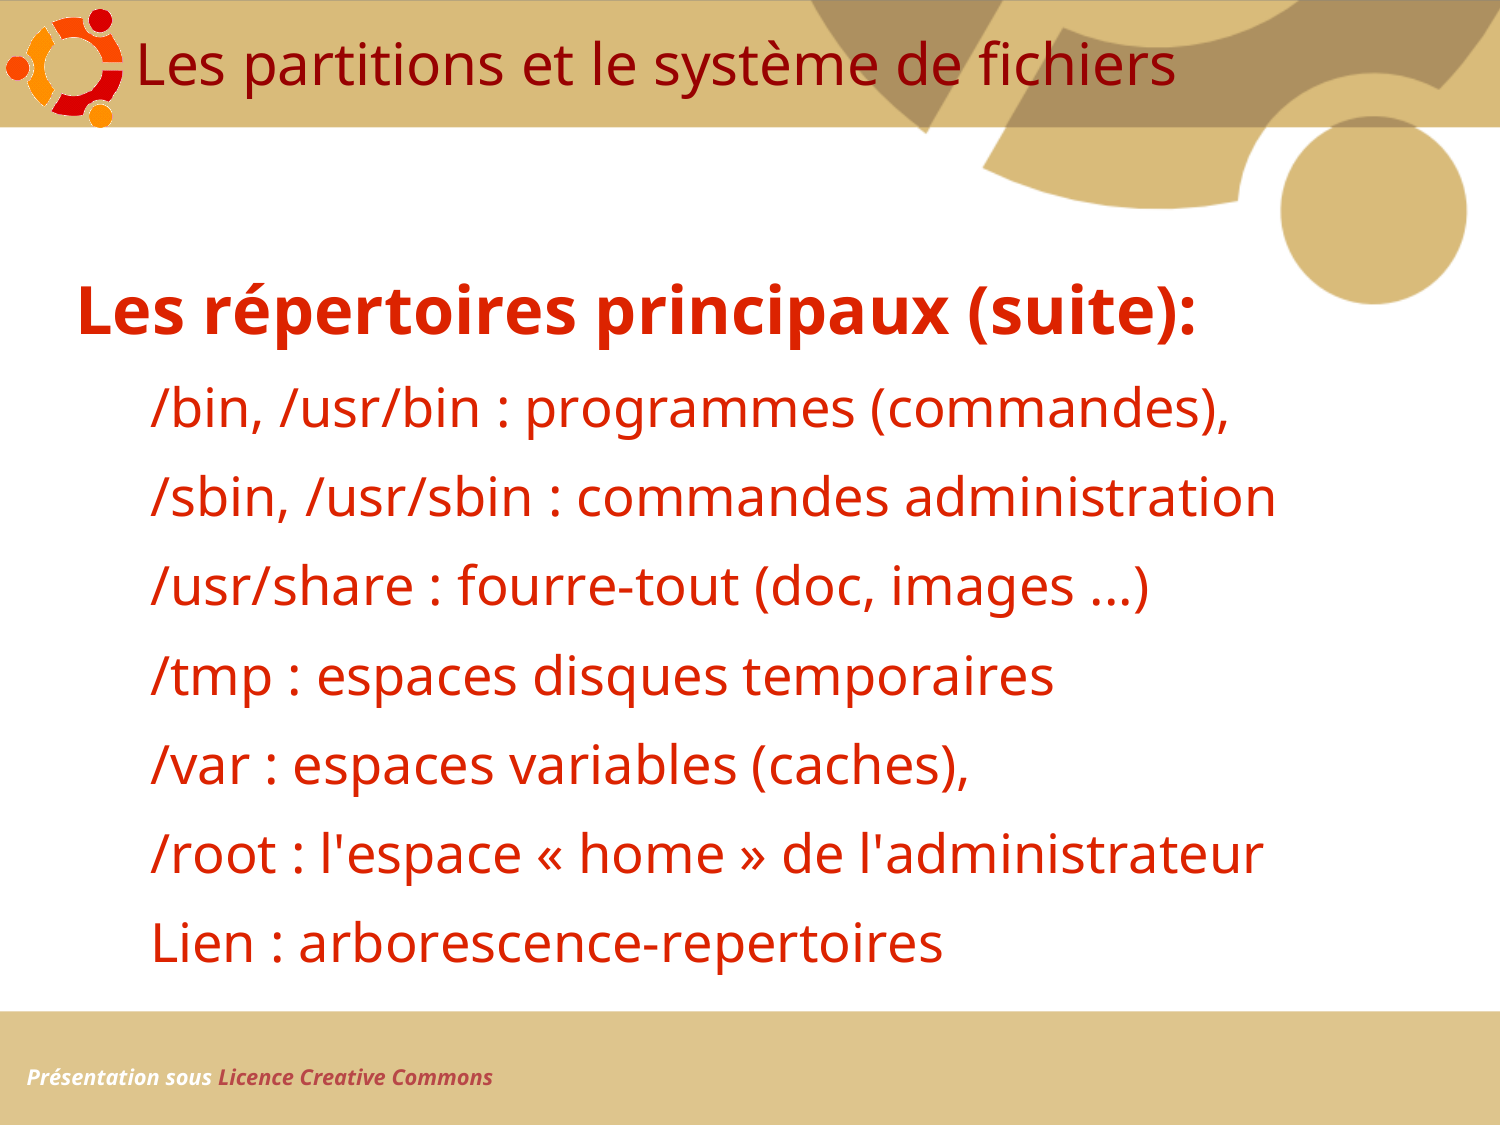

# Les partitions et le système de fichiers
Les répertoires principaux (suite):
/bin, /usr/bin : programmes (commandes),
/sbin, /usr/sbin : commandes administration
/usr/share : fourre-tout (doc, images ...)
/tmp : espaces disques temporaires
/var : espaces variables (caches),
/root : l'espace « home » de l'administrateur
Lien : arborescence-repertoires